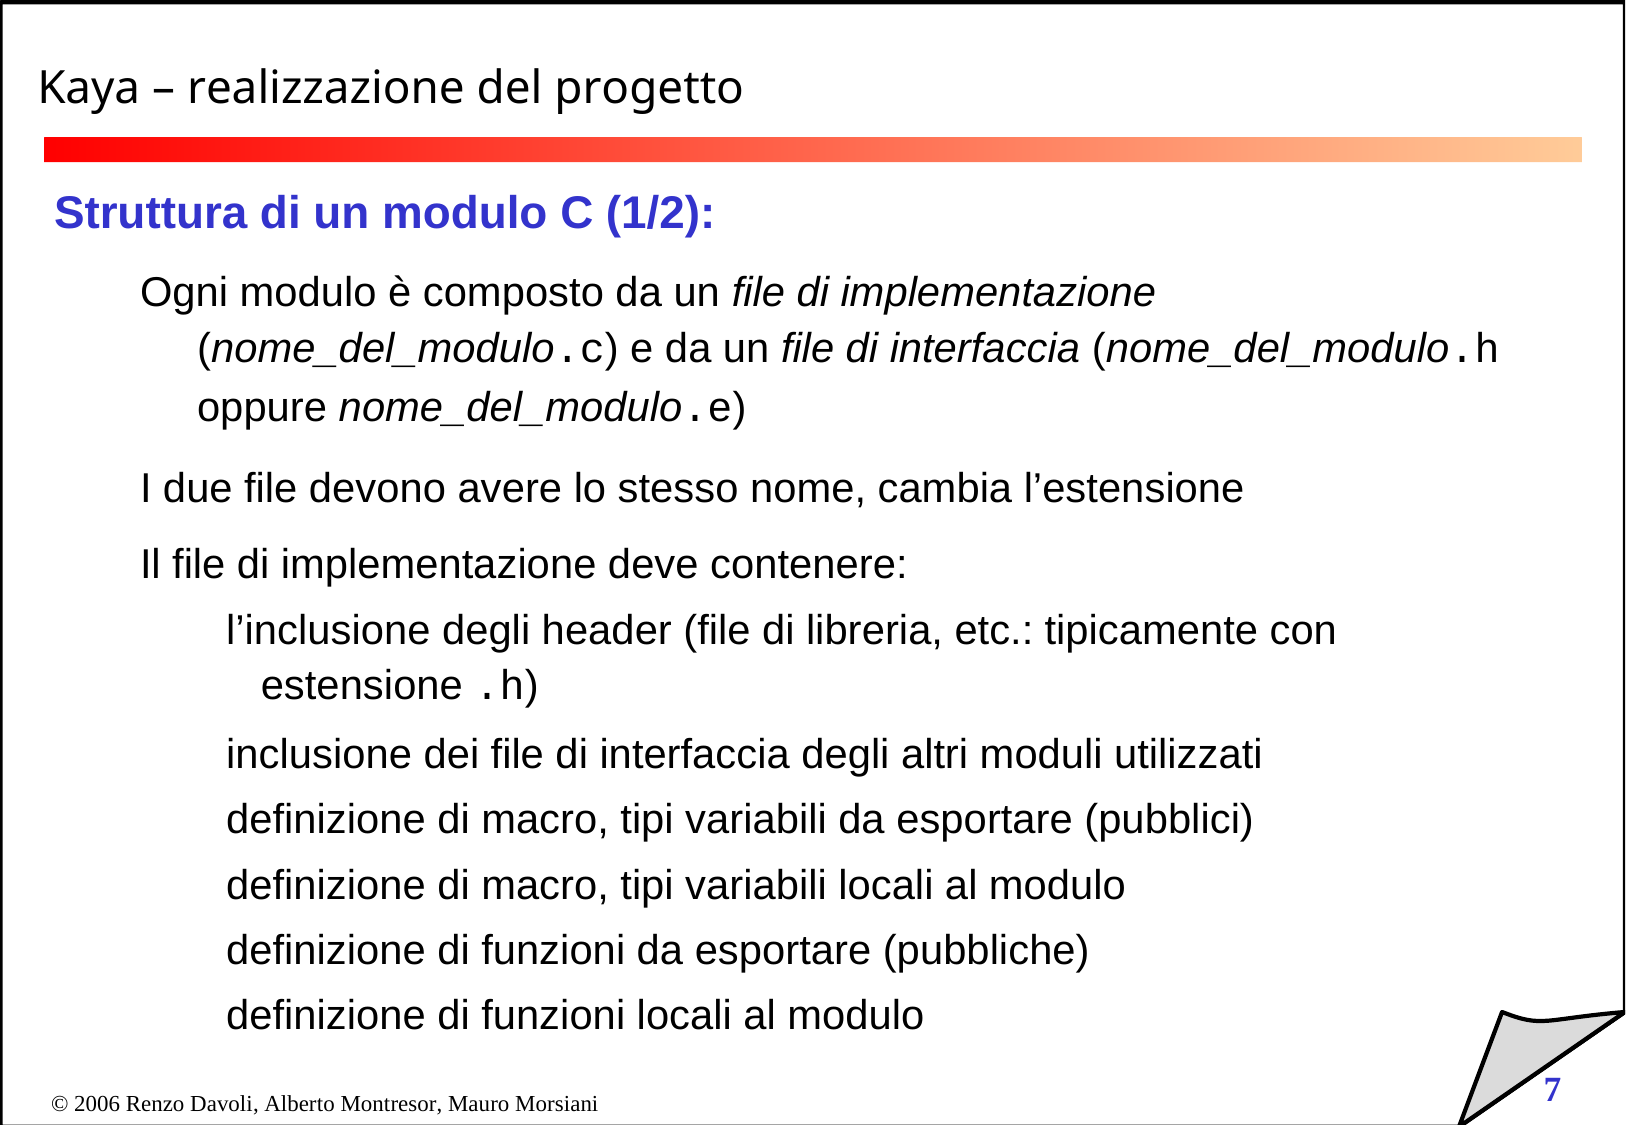

# Kaya – realizzazione del progetto
Struttura di un modulo C (1/2):
Ogni modulo è composto da un file di implementazione (nome_del_modulo.c) e da un file di interfaccia (nome_del_modulo.h oppure nome_del_modulo.e)
I due file devono avere lo stesso nome, cambia l’estensione
Il file di implementazione deve contenere:
l’inclusione degli header (file di libreria, etc.: tipicamente con estensione .h)
inclusione dei file di interfaccia degli altri moduli utilizzati
definizione di macro, tipi variabili da esportare (pubblici)
definizione di macro, tipi variabili locali al modulo
definizione di funzioni da esportare (pubbliche)
definizione di funzioni locali al modulo